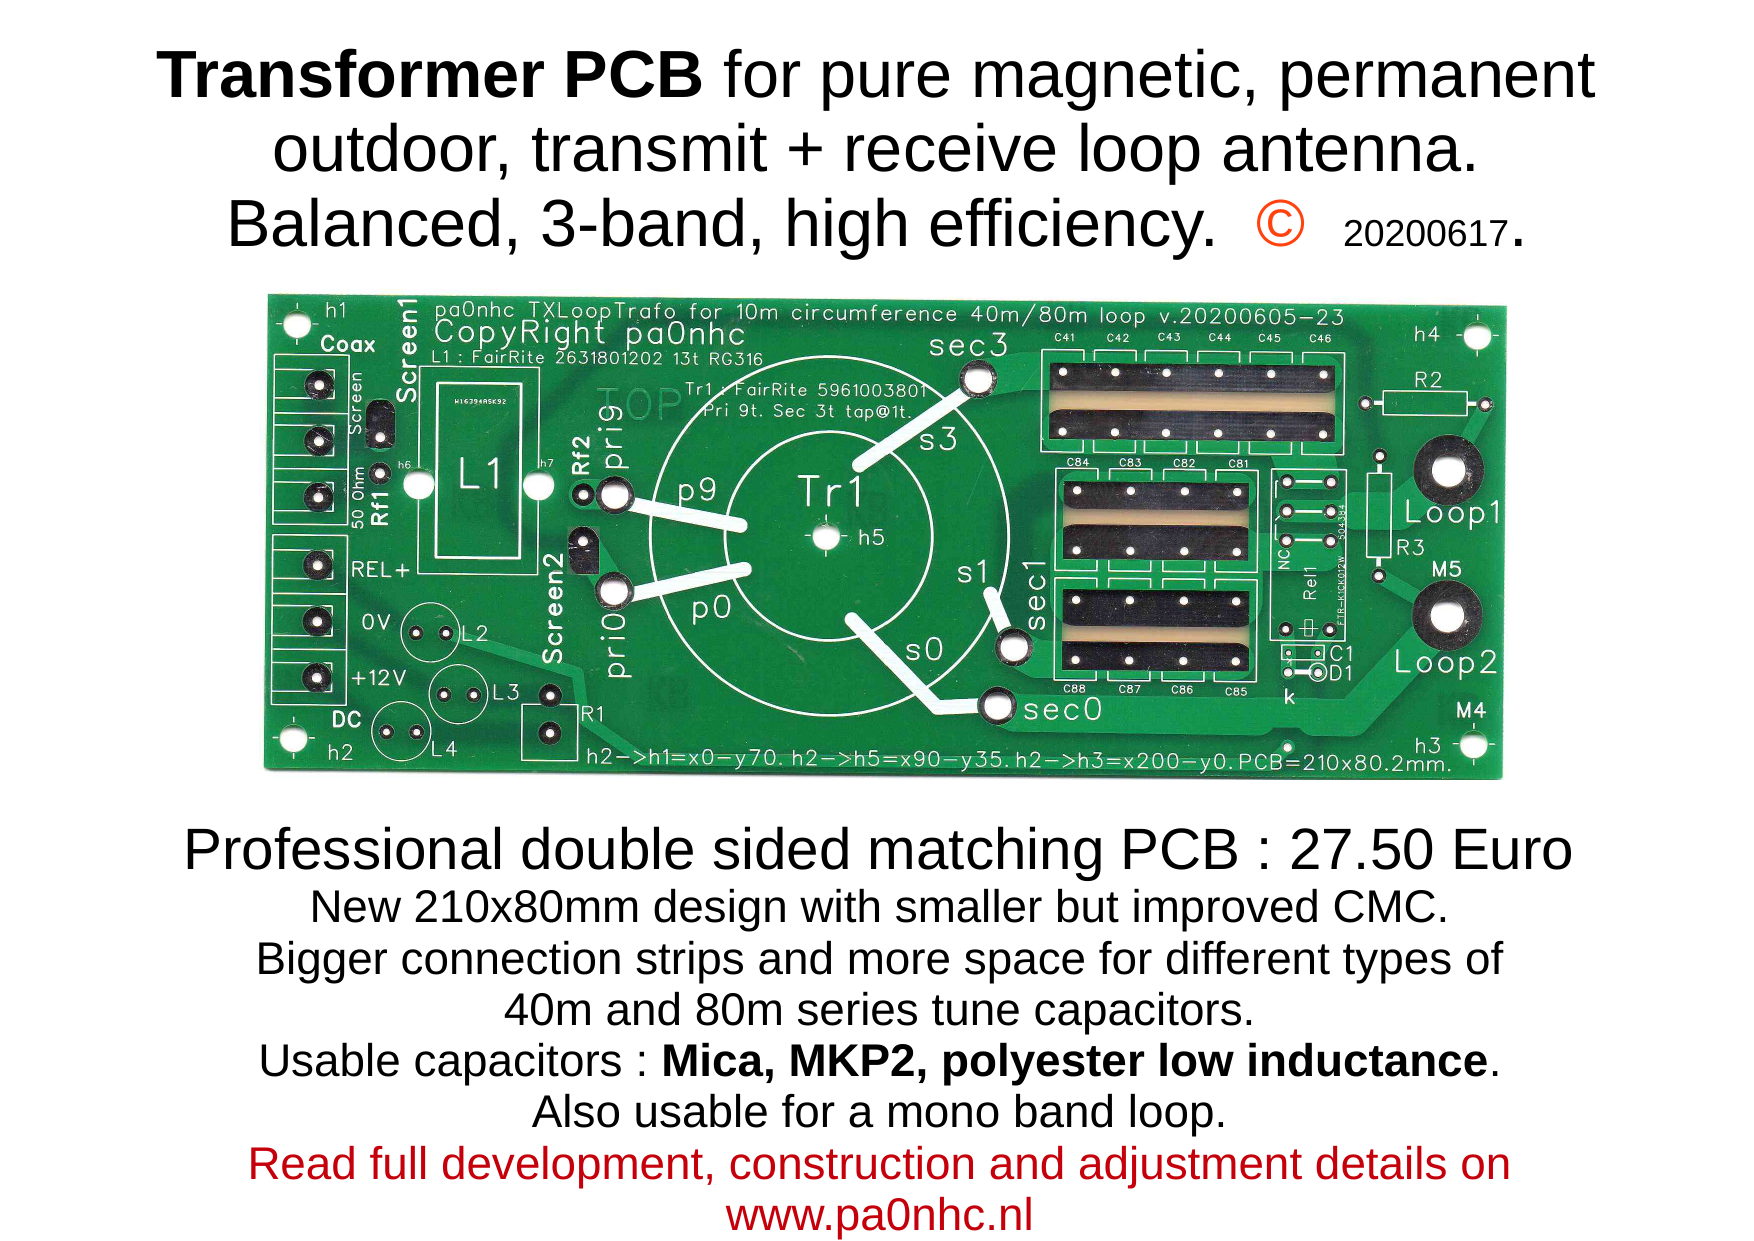

# Transformer PCB for pure magnetic, permanent outdoor, transmit + receive loop antenna. Balanced, 3-band, high efficiency. © 20200617.
Professional double sided matching PCB : 27.50 Euro
New 210x80mm design with smaller but improved CMC.
Bigger connection strips and more space for different types of
40m and 80m series tune capacitors.
Usable capacitors : Mica, MKP2, polyester low inductance.
Also usable for a mono band loop.
Read full development, construction and adjustment details on www.pa0nhc.nl